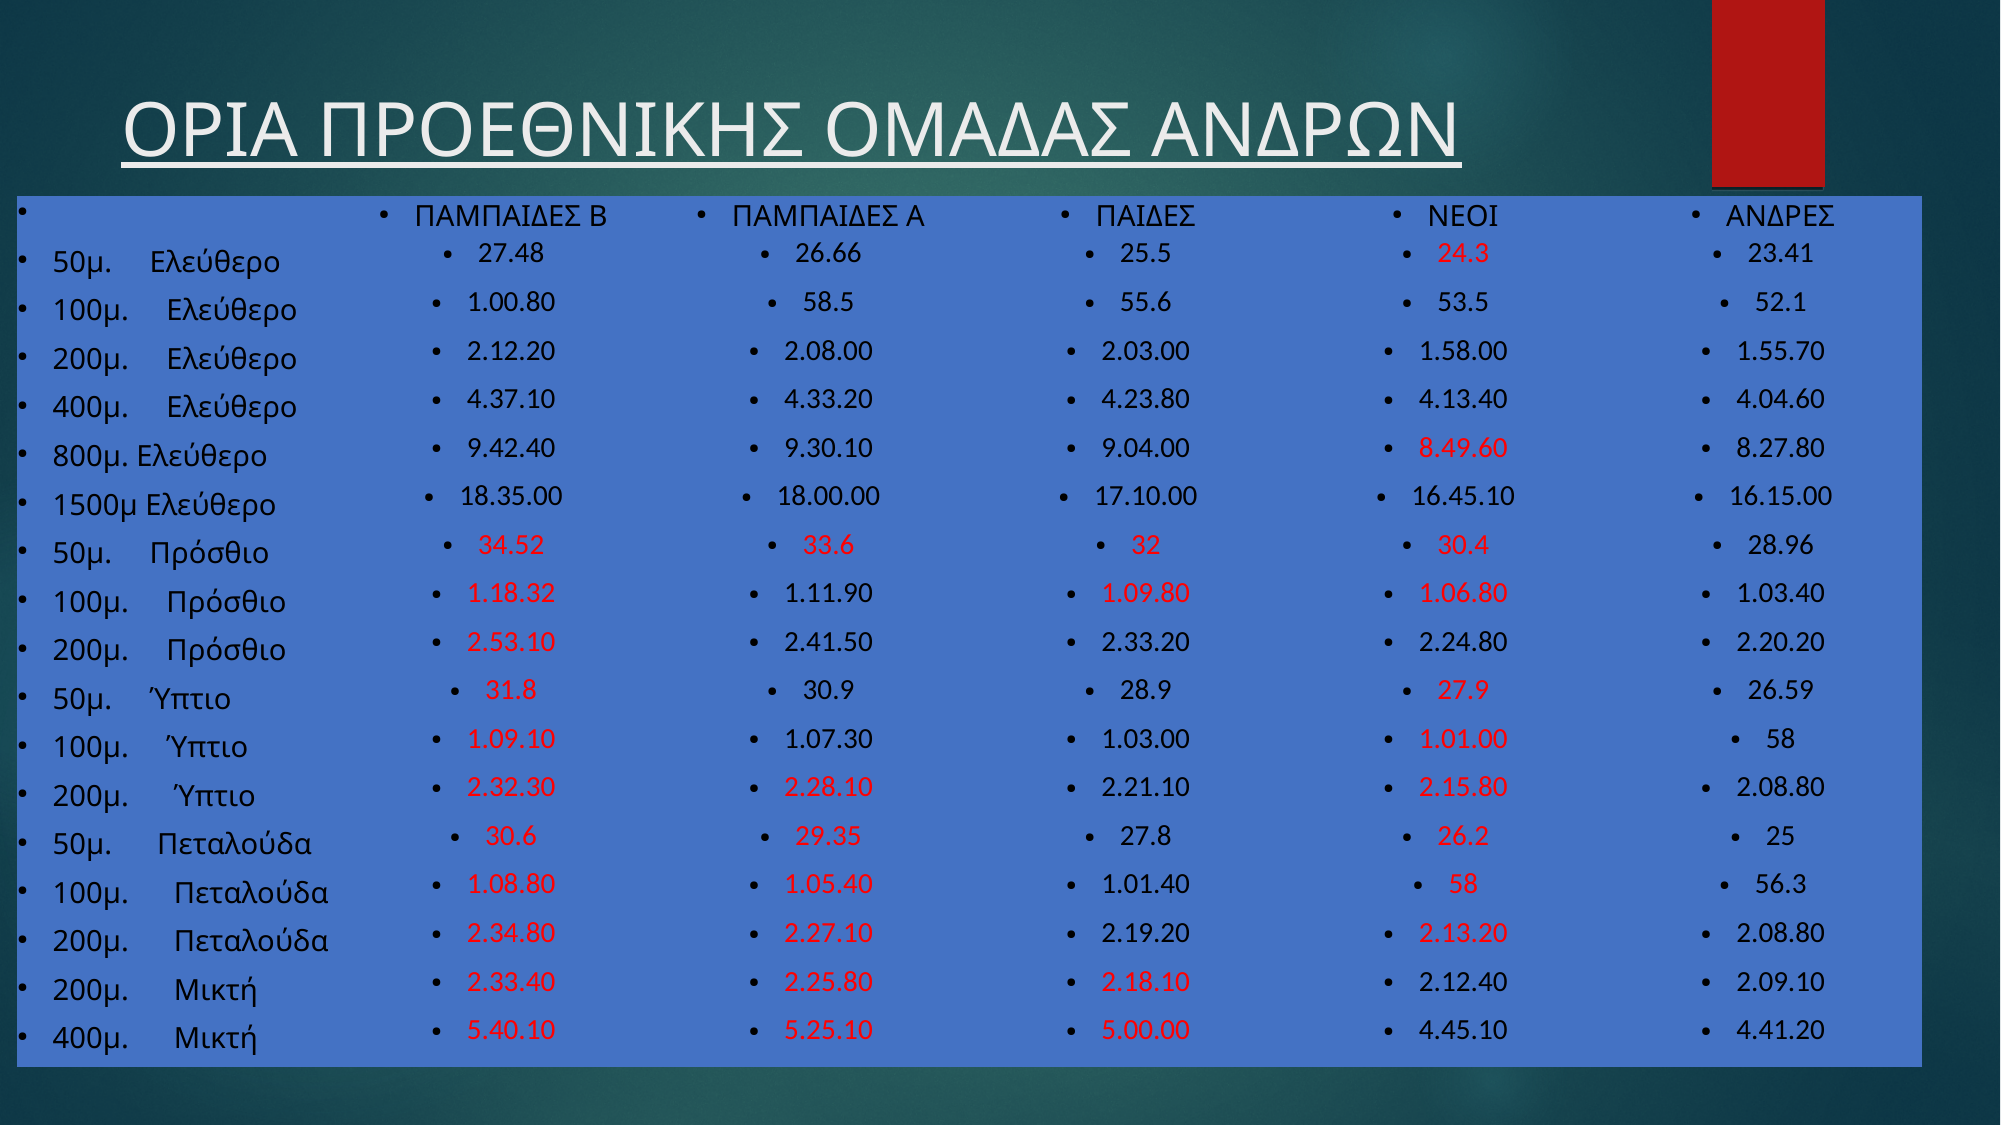

# ΟΡΙΑ ΠΡΟΕΘΝΙΚΗΣ ΟΜΑΔΑΣ ΑΝΔΡΩΝ
| | ΠΑΜΠΑΙΔΕΣ Β | ΠΑΜΠΑΙΔΕΣ Α | ΠΑΙΔΕΣ | ΝΕΟΙ | ΑΝΔΡΕΣ |
| --- | --- | --- | --- | --- | --- |
| 50μ. Ελεύθερο | 27.48 | 26.66 | 25.5 | 24.3 | 23.41 |
| 100μ. Ελεύθερο | 1.00.80 | 58.5 | 55.6 | 53.5 | 52.1 |
| 200μ. Ελεύθερο | 2.12.20 | 2.08.00 | 2.03.00 | 1.58.00 | 1.55.70 |
| 400μ. Ελεύθερο | 4.37.10 | 4.33.20 | 4.23.80 | 4.13.40 | 4.04.60 |
| 800μ. Ελεύθερο | 9.42.40 | 9.30.10 | 9.04.00 | 8.49.60 | 8.27.80 |
| 1500μ Ελεύθερο | 18.35.00 | 18.00.00 | 17.10.00 | 16.45.10 | 16.15.00 |
| 50μ. Πρόσθιο | 34.52 | 33.6 | 32 | 30.4 | 28.96 |
| 100μ. Πρόσθιο | 1.18.32 | 1.11.90 | 1.09.80 | 1.06.80 | 1.03.40 |
| 200μ. Πρόσθιο | 2.53.10 | 2.41.50 | 2.33.20 | 2.24.80 | 2.20.20 |
| 50μ. Ύπτιο | 31.8 | 30.9 | 28.9 | 27.9 | 26.59 |
| 100μ. Ύπτιο | 1.09.10 | 1.07.30 | 1.03.00 | 1.01.00 | 58 |
| 200μ. Ύπτιο | 2.32.30 | 2.28.10 | 2.21.10 | 2.15.80 | 2.08.80 |
| 50μ. Πεταλούδα | 30.6 | 29.35 | 27.8 | 26.2 | 25 |
| 100μ. Πεταλούδα | 1.08.80 | 1.05.40 | 1.01.40 | 58 | 56.3 |
| 200μ. Πεταλούδα | 2.34.80 | 2.27.10 | 2.19.20 | 2.13.20 | 2.08.80 |
| 200μ. Μικτή | 2.33.40 | 2.25.80 | 2.18.10 | 2.12.40 | 2.09.10 |
| 400μ. Μικτή | 5.40.10 | 5.25.10 | 5.00.00 | 4.45.10 | 4.41.20 |